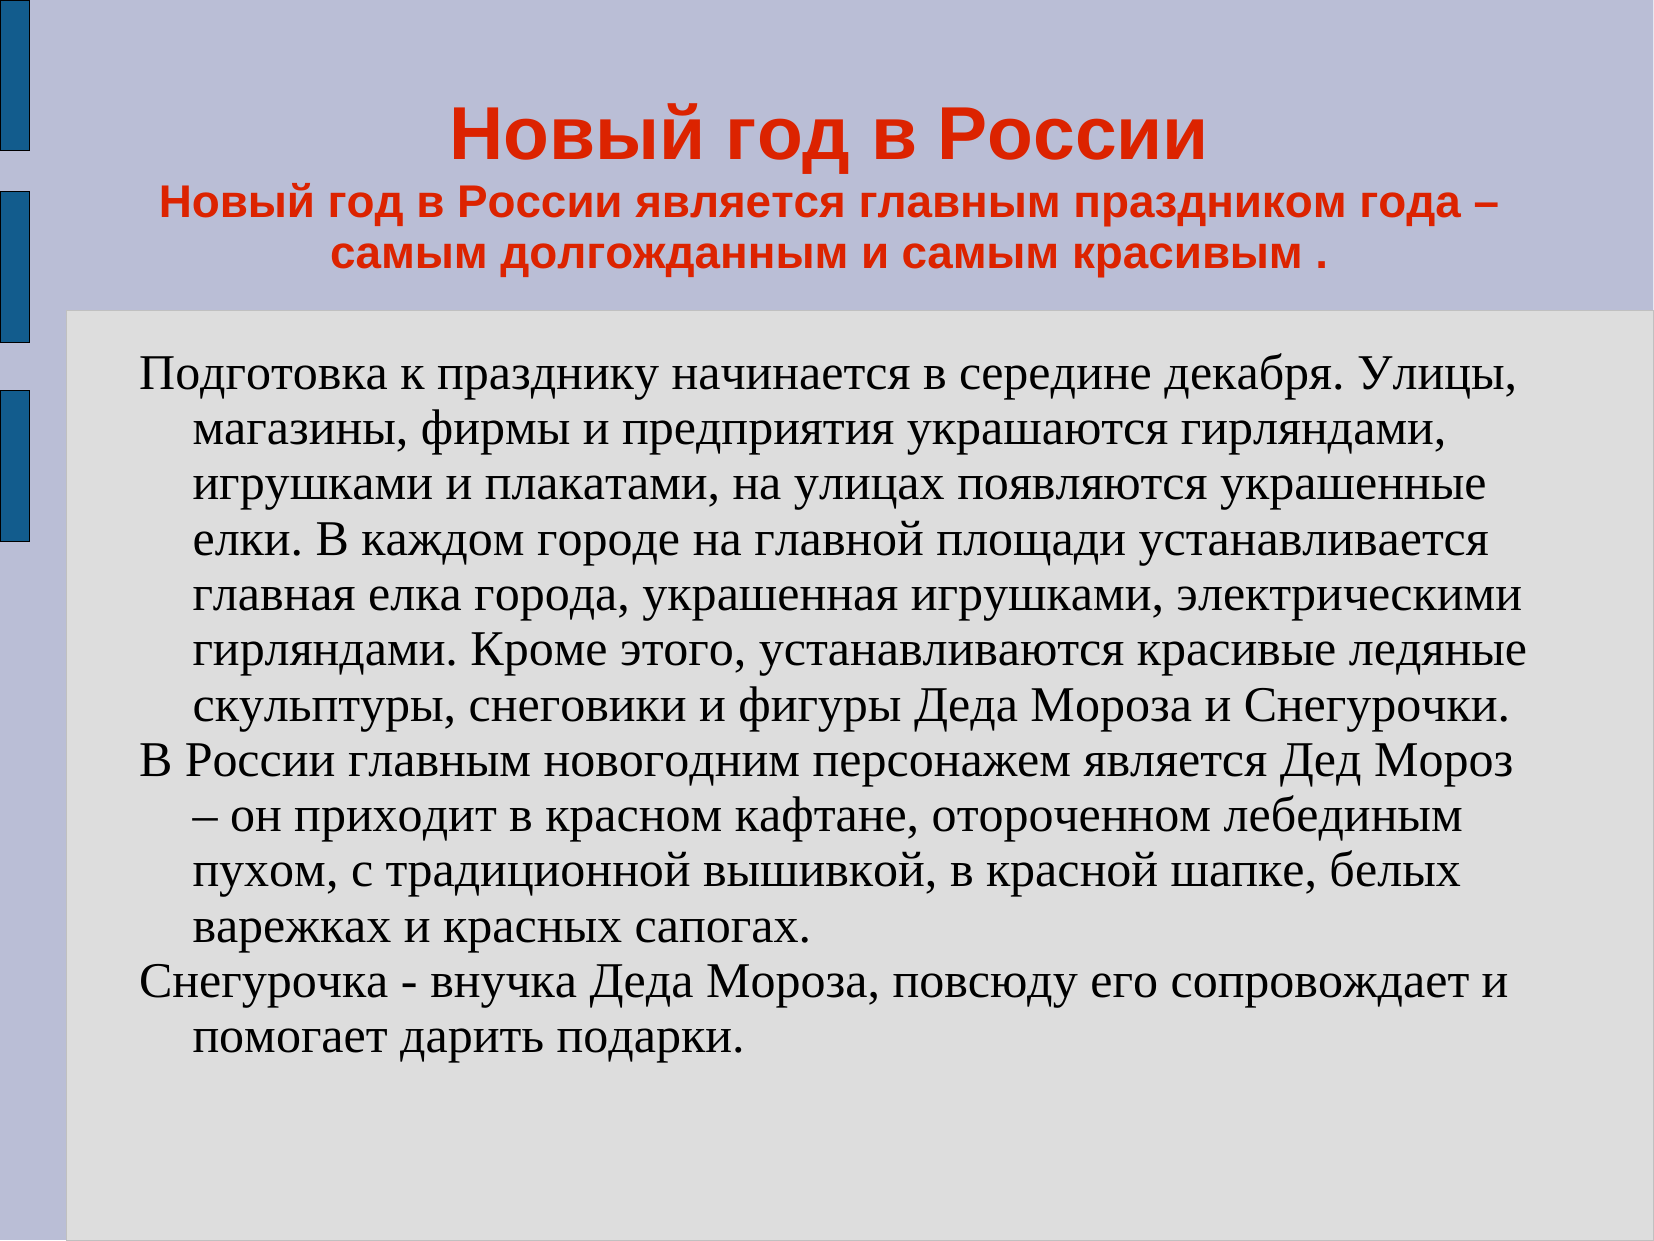

# Новый год в России Новый год в России является главным праздником года – самым долгожданным и самым красивым .
Подготовка к празднику начинается в середине декабря. Улицы, магазины, фирмы и предприятия украшаются гирляндами, игрушками и плакатами, на улицах появляются украшенные елки. В каждом городе на главной площади устанавливается главная елка города, украшенная игрушками, электрическими гирляндами. Кроме этого, устанавливаются красивые ледяные скульптуры, снеговики и фигуры Деда Мороза и Снегурочки.
В России главным новогодним персонажем является Дед Мороз – он приходит в красном кафтане, отороченном лебединым пухом, с традиционной вышивкой, в красной шапке, белых варежках и красных сапогах.
Снегурочка - внучка Деда Мороза, повсюду его сопровождает и помогает дарить подарки.